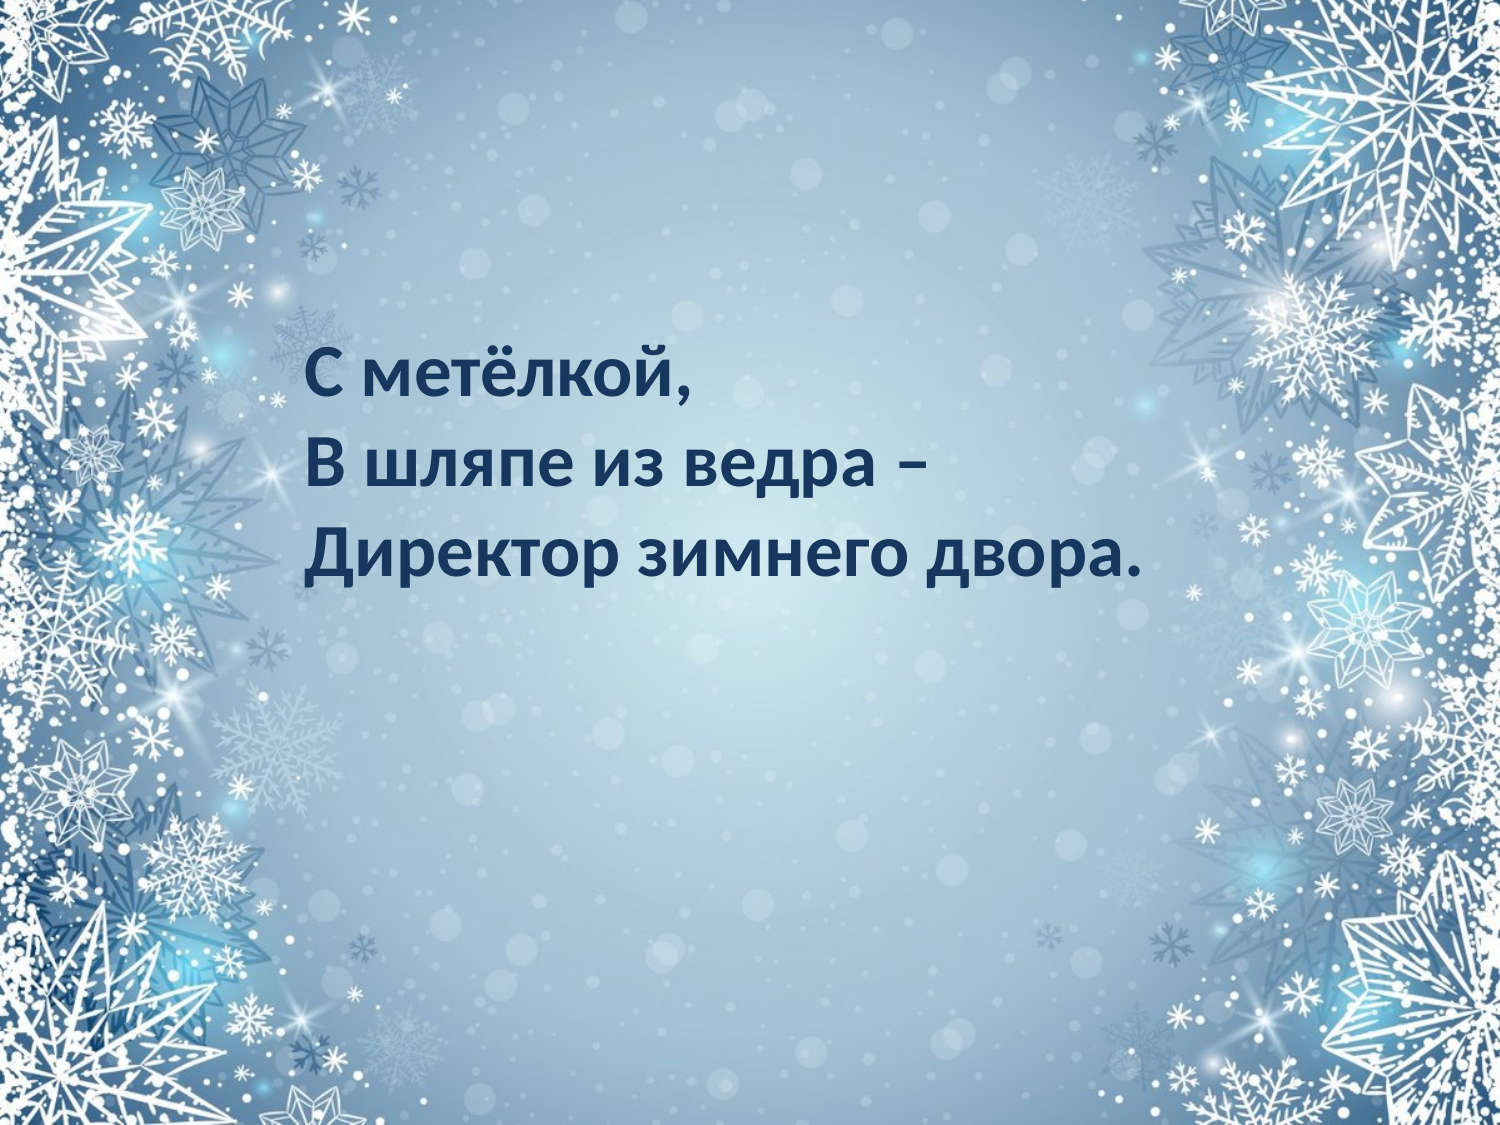

С метёлкой,
В шляпе из ведра –
Директор зимнего двора.